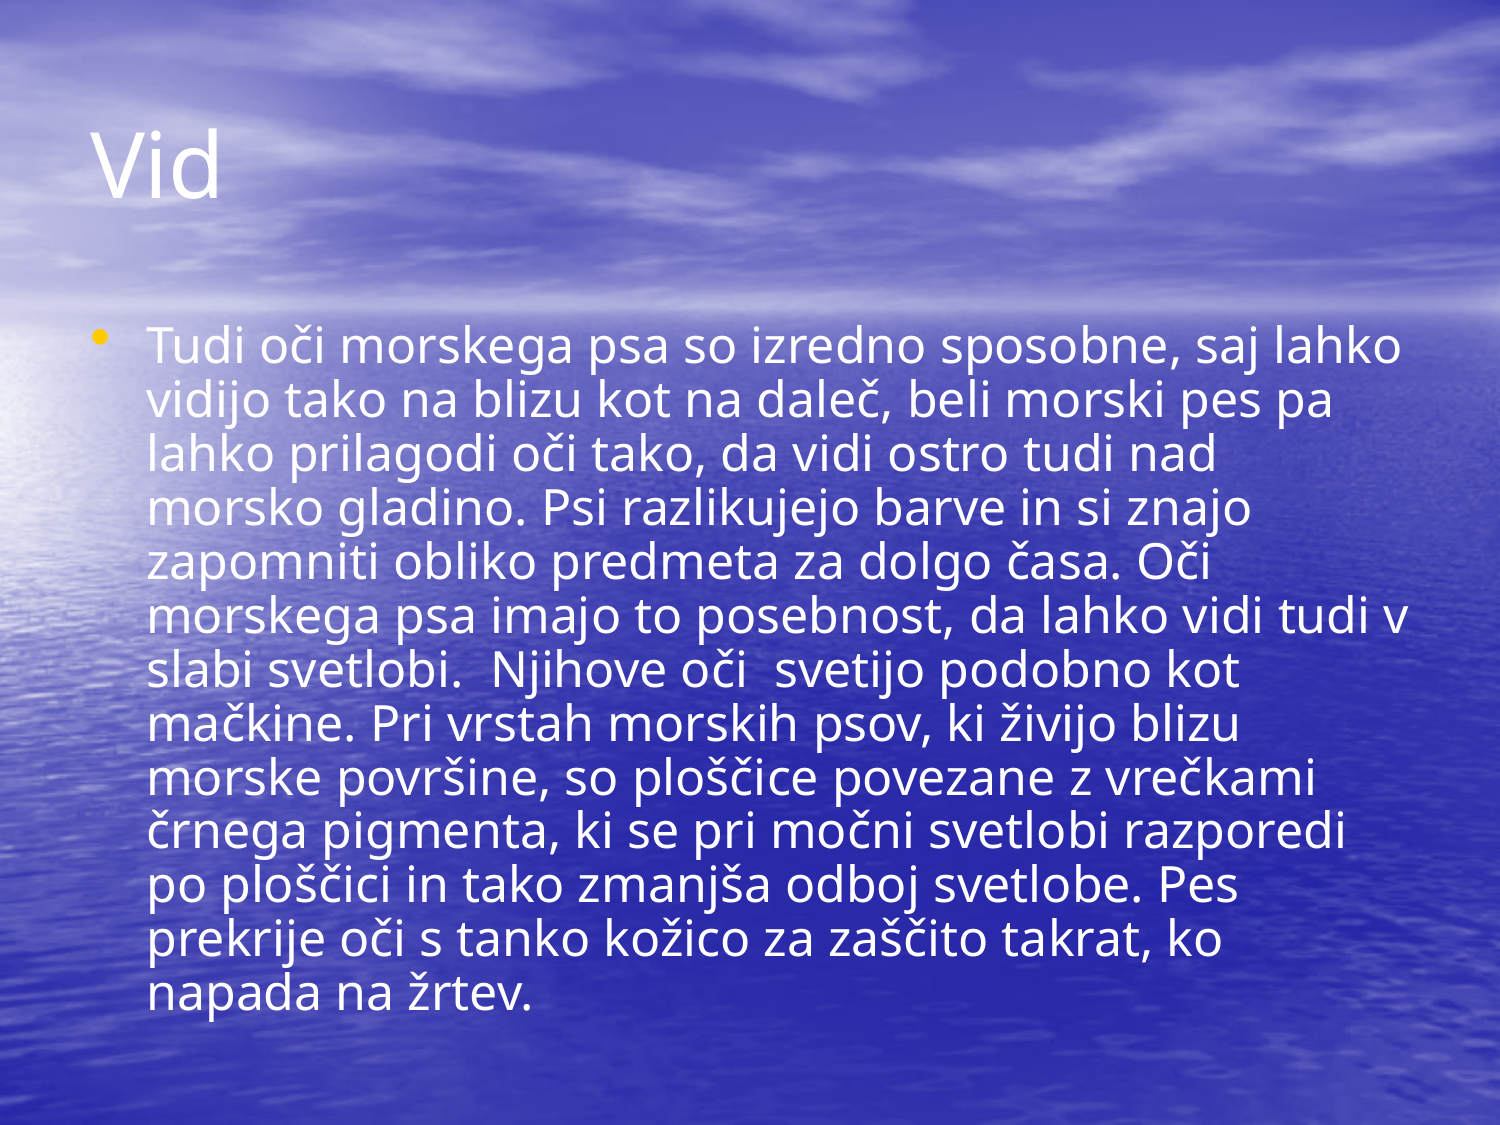

# Vid
Tudi oči morskega psa so izredno sposobne, saj lahko vidijo tako na blizu kot na daleč, beli morski pes pa lahko prilagodi oči tako, da vidi ostro tudi nad morsko gladino. Psi razlikujejo barve in si znajo zapomniti obliko predmeta za dolgo časa. Oči morskega psa imajo to posebnost, da lahko vidi tudi v slabi svetlobi. Njihove oči svetijo podobno kot mačkine. Pri vrstah morskih psov, ki živijo blizu morske površine, so ploščice povezane z vrečkami črnega pigmenta, ki se pri močni svetlobi razporedi po ploščici in tako zmanjša odboj svetlobe. Pes prekrije oči s tanko kožico za zaščito takrat, ko napada na žrtev.